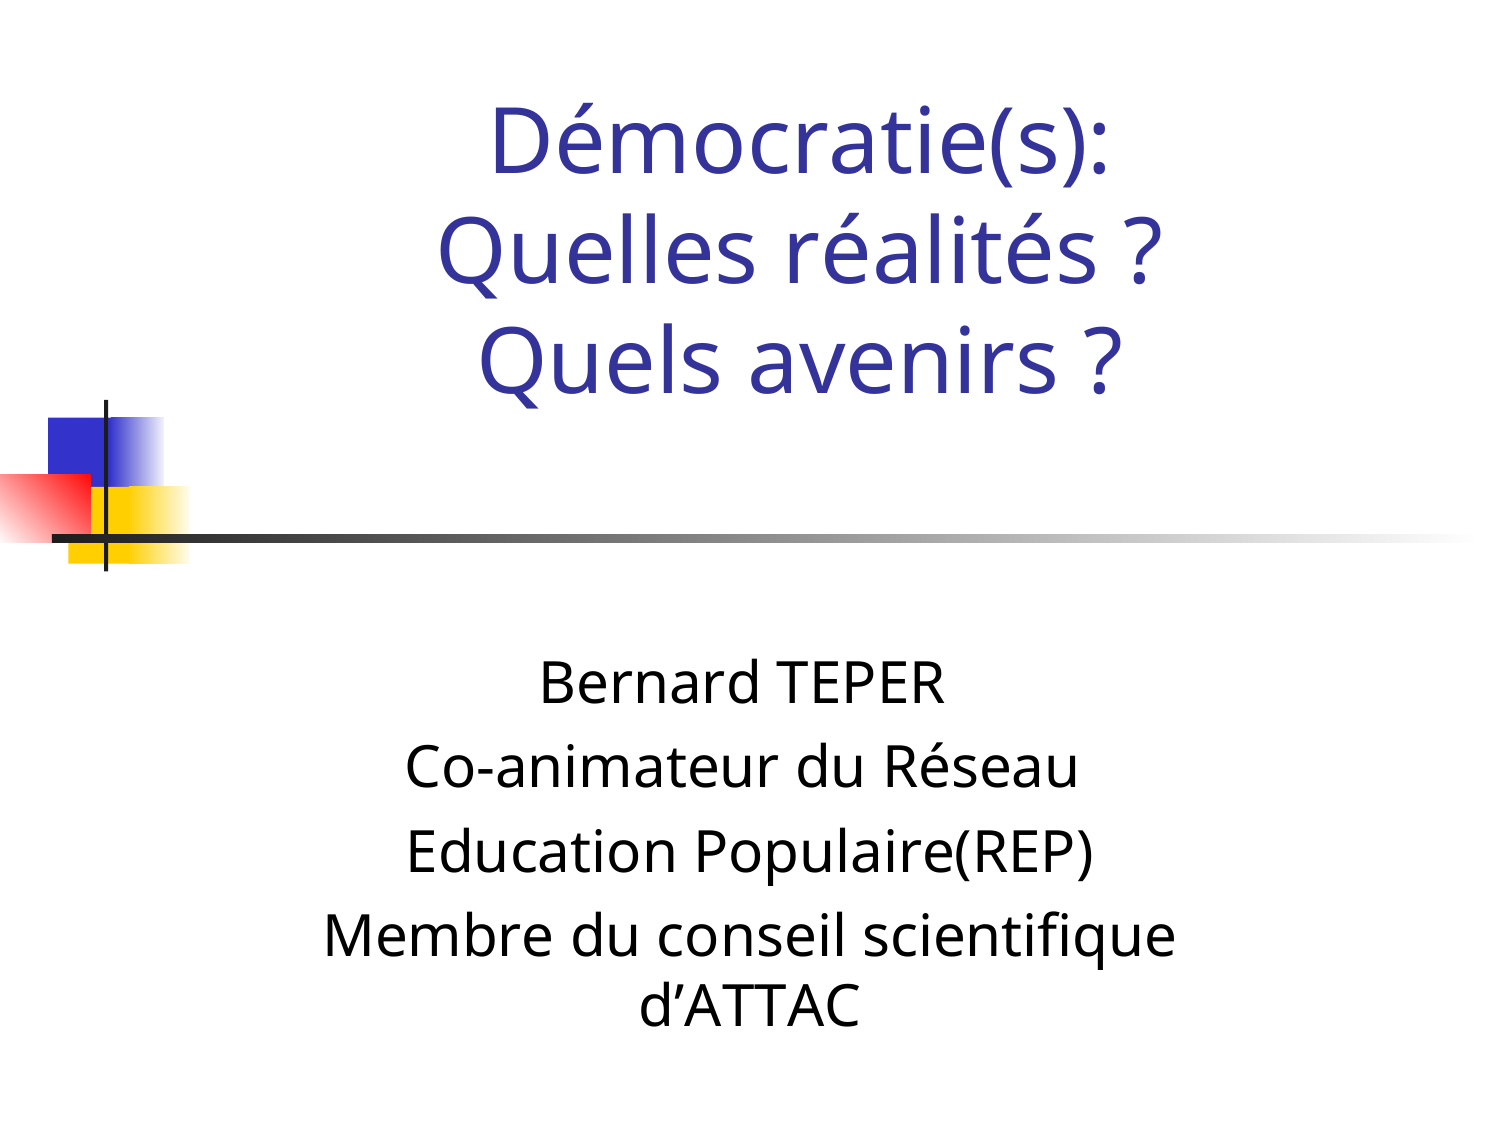

Démocratie(s):
Quelles réalités ?
Quels avenirs ?
Bernard TEPER
Co-animateur du Réseau
Education Populaire(REP)
Membre du conseil scientifique d’ATTAC